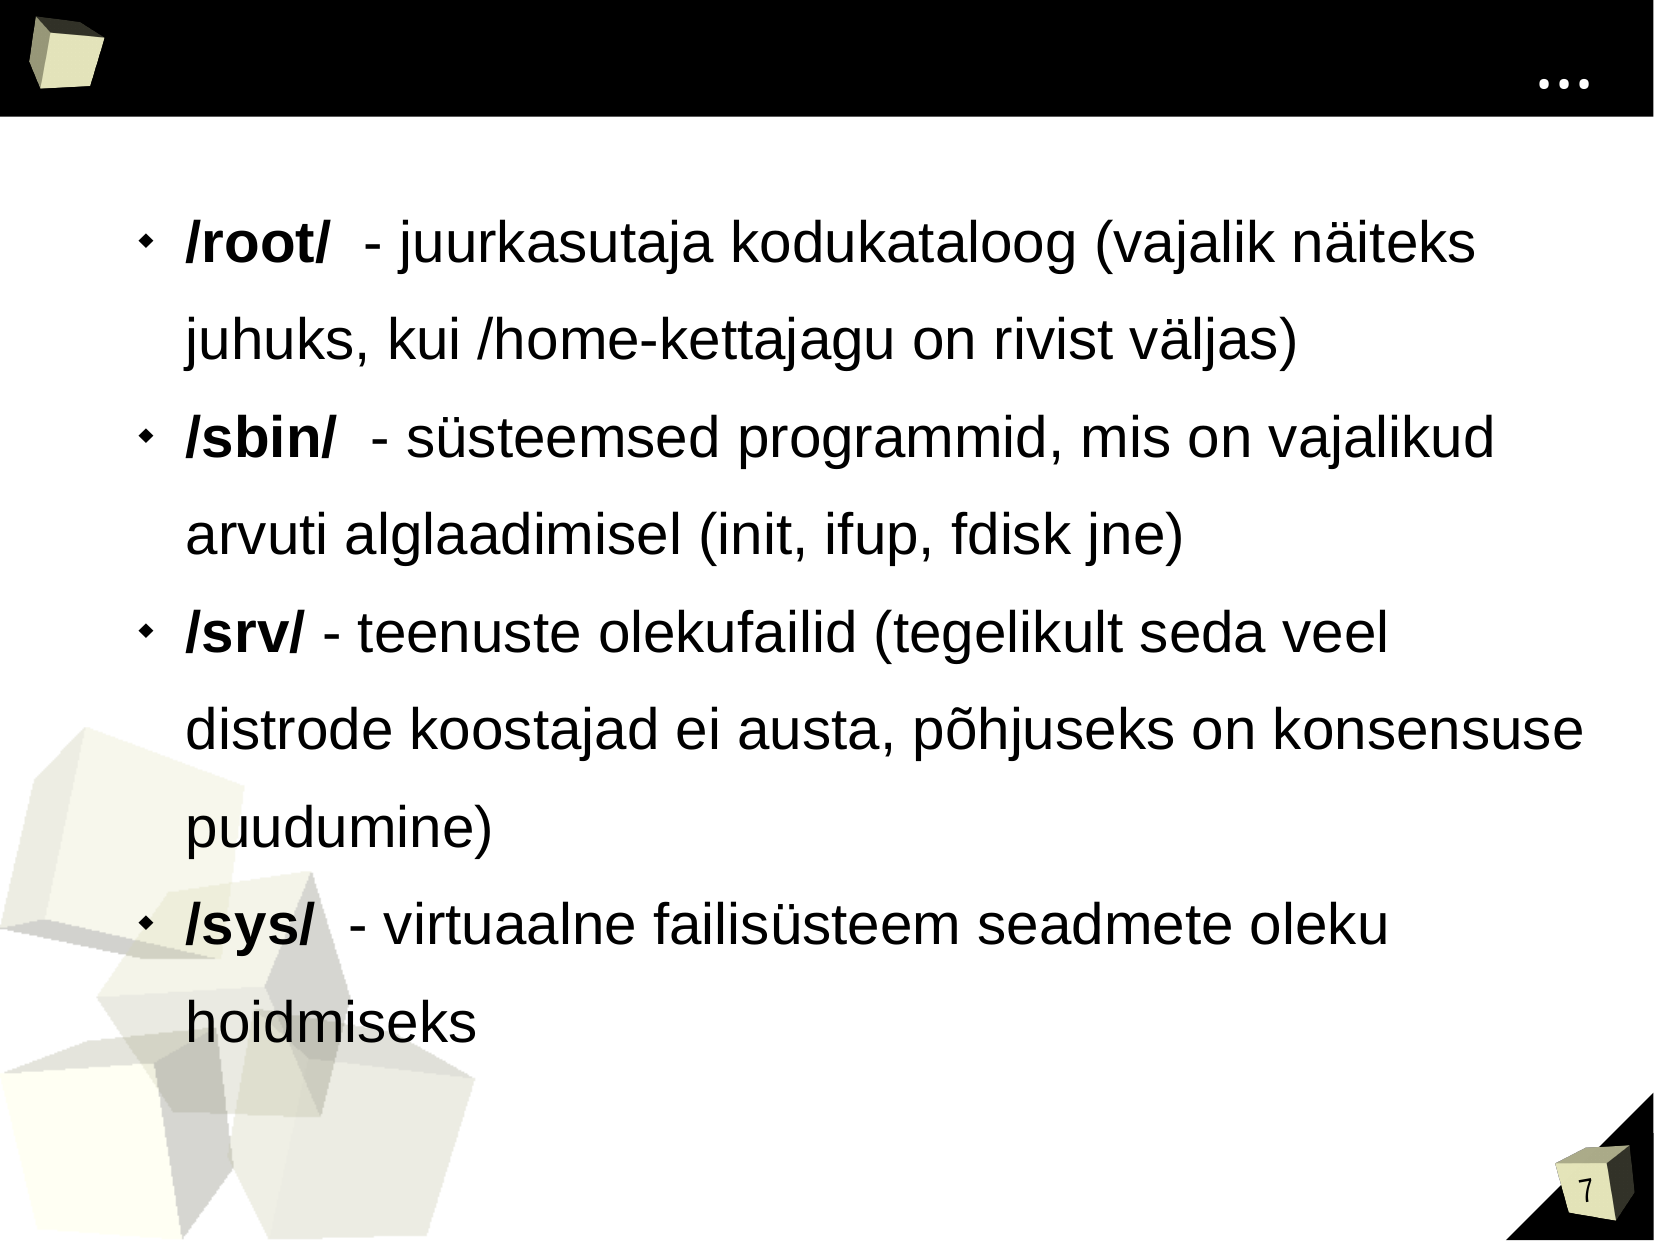

# ...
/root/ - juurkasutaja kodukataloog (vajalik näiteks juhuks, kui /home-kettajagu on rivist väljas)
/sbin/ - süsteemsed programmid, mis on vajalikud arvuti alglaadimisel (init, ifup, fdisk jne)
/srv/ - teenuste olekufailid (tegelikult seda veel distrode koostajad ei austa, põhjuseks on konsensuse puudumine)
/sys/ - virtuaalne failisüsteem seadmete oleku hoidmiseks